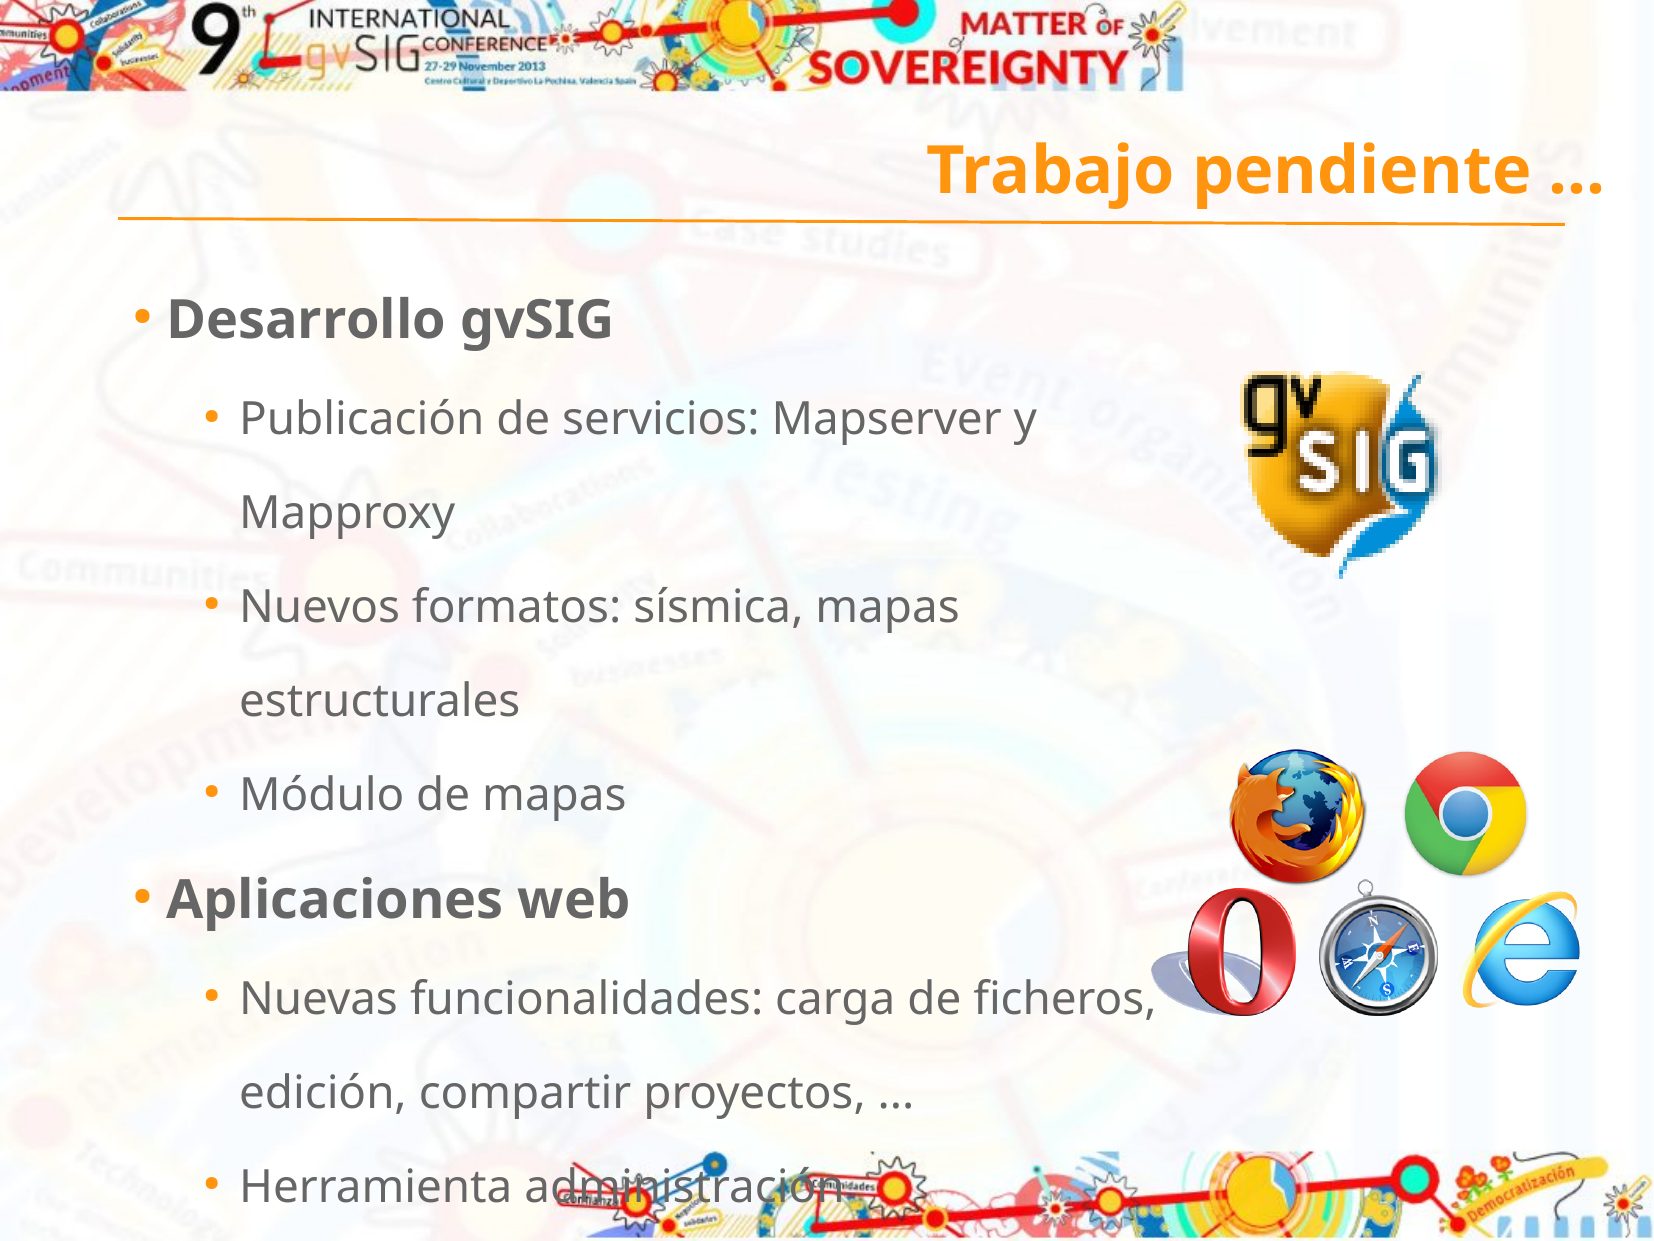

# Trabajo pendiente ...
 Desarrollo gvSIG
Publicación de servicios: Mapserver y Mapproxy
Nuevos formatos: sísmica, mapas estructurales
Módulo de mapas
 Aplicaciones web
Nuevas funcionalidades: carga de ficheros, edición, compartir proyectos, ...
Herramienta administración
Aplicaciones a medida: ej. Gerencia Plan.